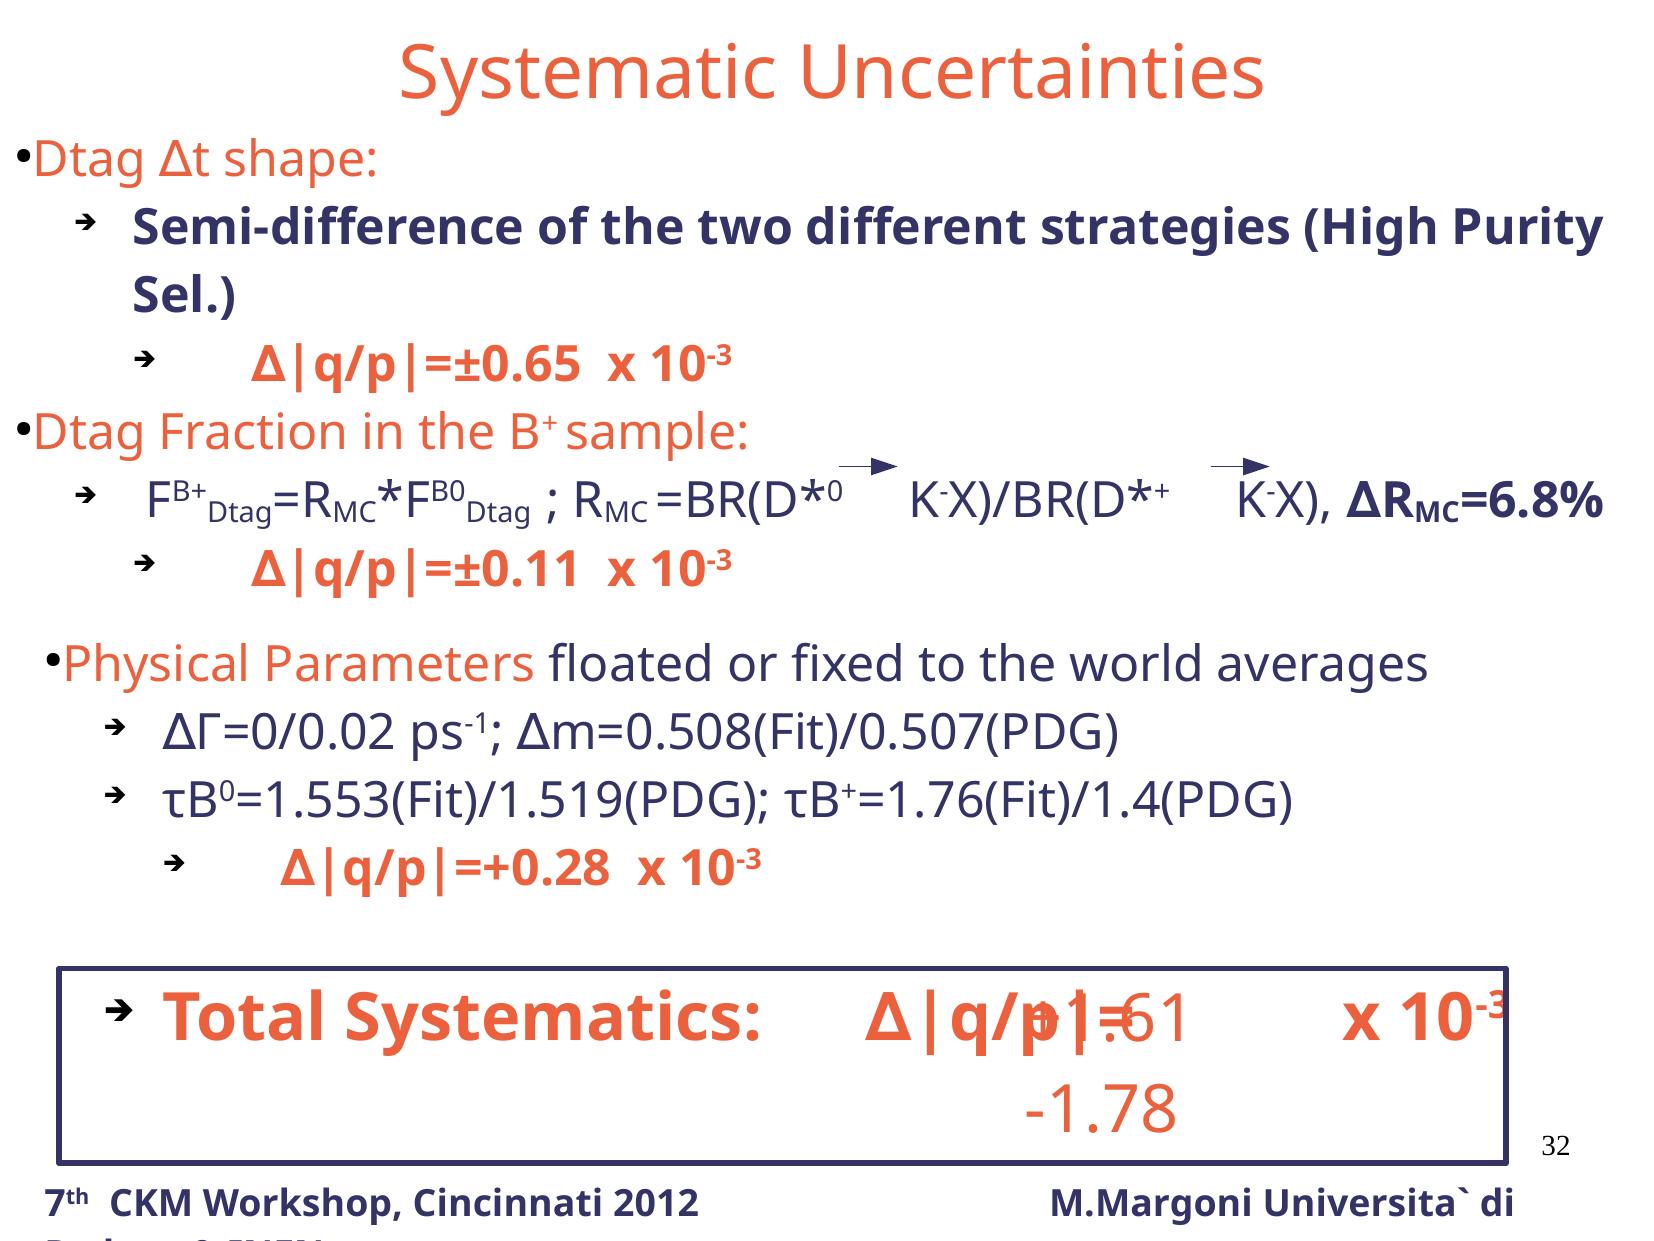

# Systematic Uncertainties
Dtag ∆t shape:
Semi-difference of the two different strategies (High Purity Sel.)
∆|q/p|=±0.65 x 10-3
Dtag Fraction in the B+ sample:
 FB+Dtag=RMC*FB0Dtag ; RMC =BR(D*0 K-X)/BR(D*+ K-X), ∆RMC=6.8%
∆|q/p|=±0.11 x 10-3
Physical Parameters floated or fixed to the world averages
∆Γ=0/0.02 ps-1; ∆m=0.508(Fit)/0.507(PDG)
τB0=1.553(Fit)/1.519(PDG); τB+=1.76(Fit)/1.4(PDG)
∆|q/p|=+0.28 x 10-3
Total Systematics: ∆|q/p|= x 10-3
+1.61
-1.78
32
7th CKM Workshop, Cincinnati 2012 M.Margoni Universita` di Padova & INFN